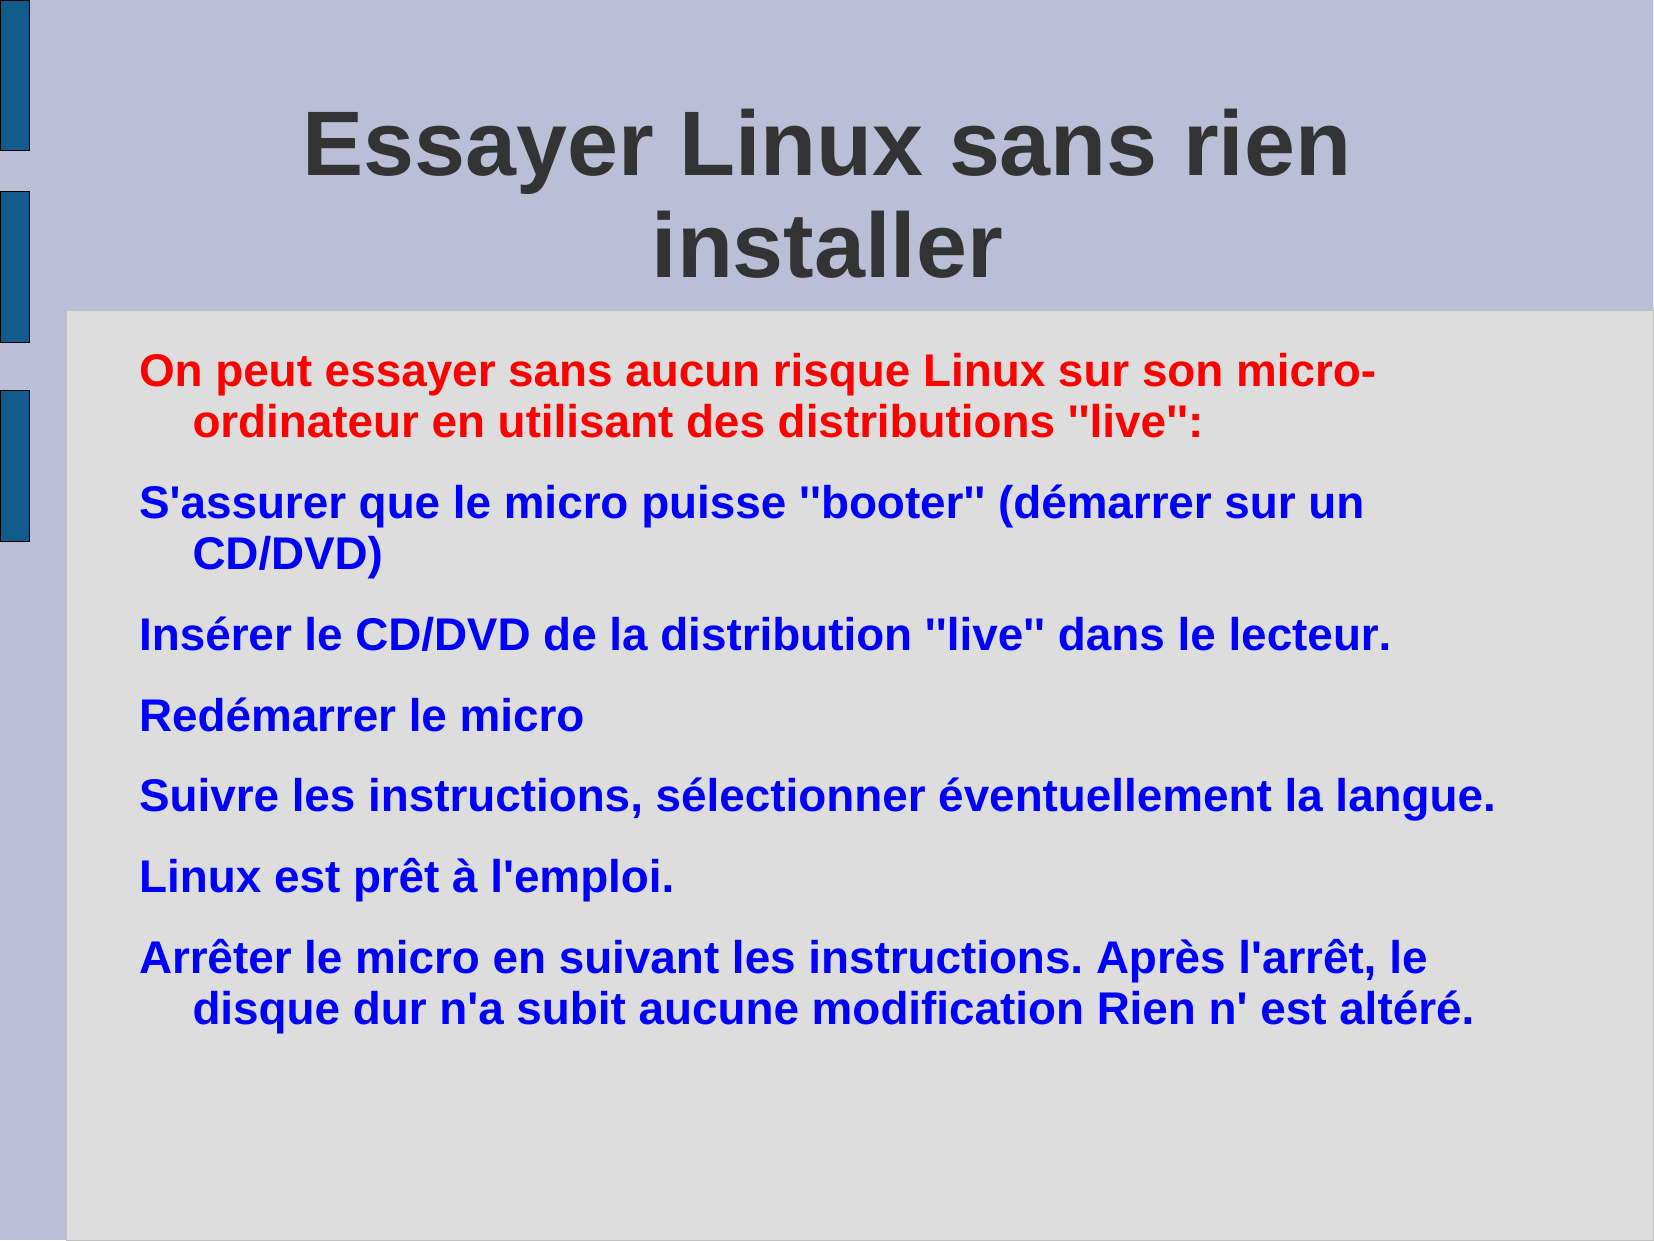

# Essayer Linux sans rien installer
On peut essayer sans aucun risque Linux sur son micro-ordinateur en utilisant des distributions ''live'':
S'assurer que le micro puisse ''booter'' (démarrer sur un CD/DVD)
Insérer le CD/DVD de la distribution ''live'' dans le lecteur.
Redémarrer le micro
Suivre les instructions, sélectionner éventuellement la langue.
Linux est prêt à l'emploi.
Arrêter le micro en suivant les instructions. Après l'arrêt, le disque dur n'a subit aucune modification Rien n' est altéré.